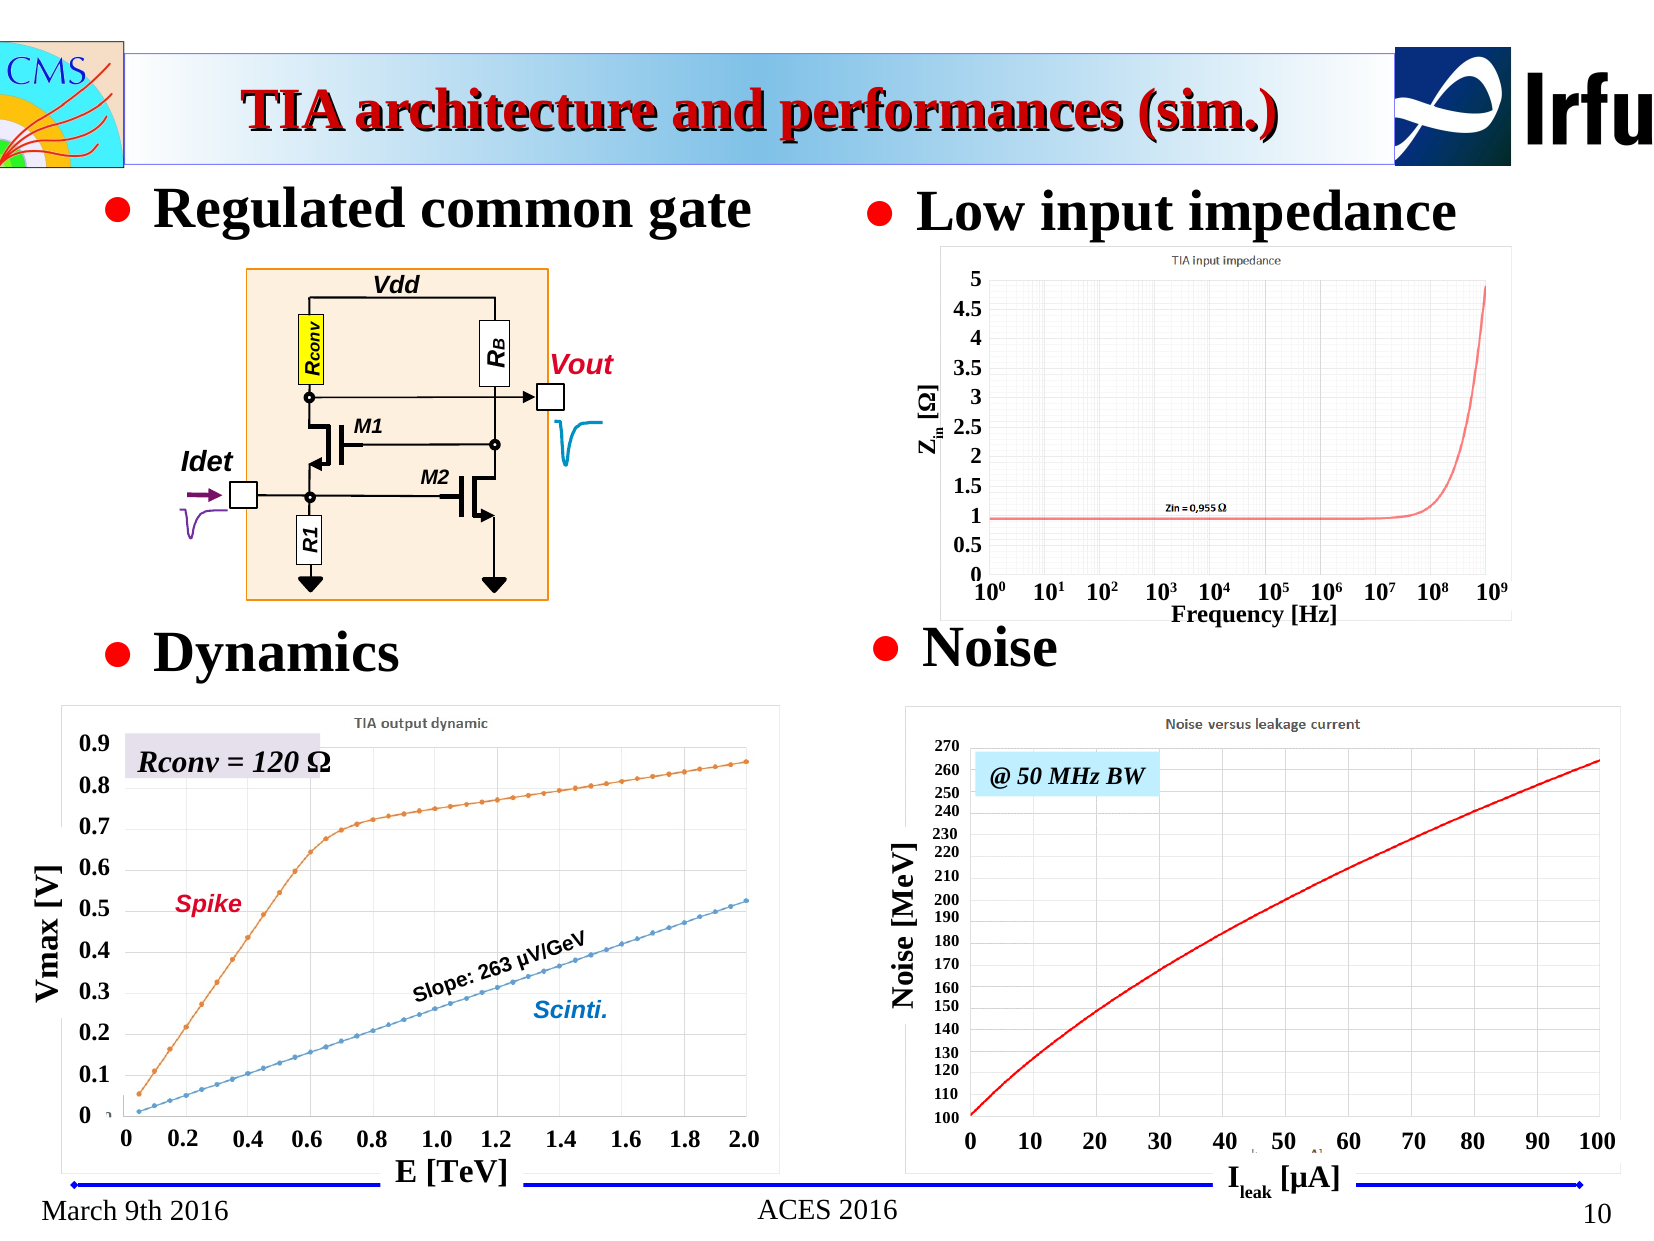

# TIA architecture and performances (sim.)
Regulated common gate
Low input impedance
5
Vdd
Rconv
RB
Vout
M1
Idet
M2
R1
4.5
4
3.5
3
Zin [Ω]
2.5
2
1.5
1
0.5
0
100
101
102
103
104
105
106
107
108
109
Frequency [Hz]
Noise
Dynamics
0.9
270
Rconv = 120 Ω
@ 50 MHz BW
260
0.8
250
240
0.7
230
220
0.6
210
Spike
200
0.5
Vmax [V]
190
Noise [MeV]
180
0.4
Slope: 263 µV/GeV
170
0.3
160
Scinti.
150
0.2
140
130
0.1
120
110
0
100
0
0.2
0.4
0.6
0.8
1.0
1.2
1.4
1.6
1.8
2.0
0
10
20
30
40
50
60
70
80
90
100
E [TeV]
Ileak [μA]
ACES 2016
March 9th 2016
10